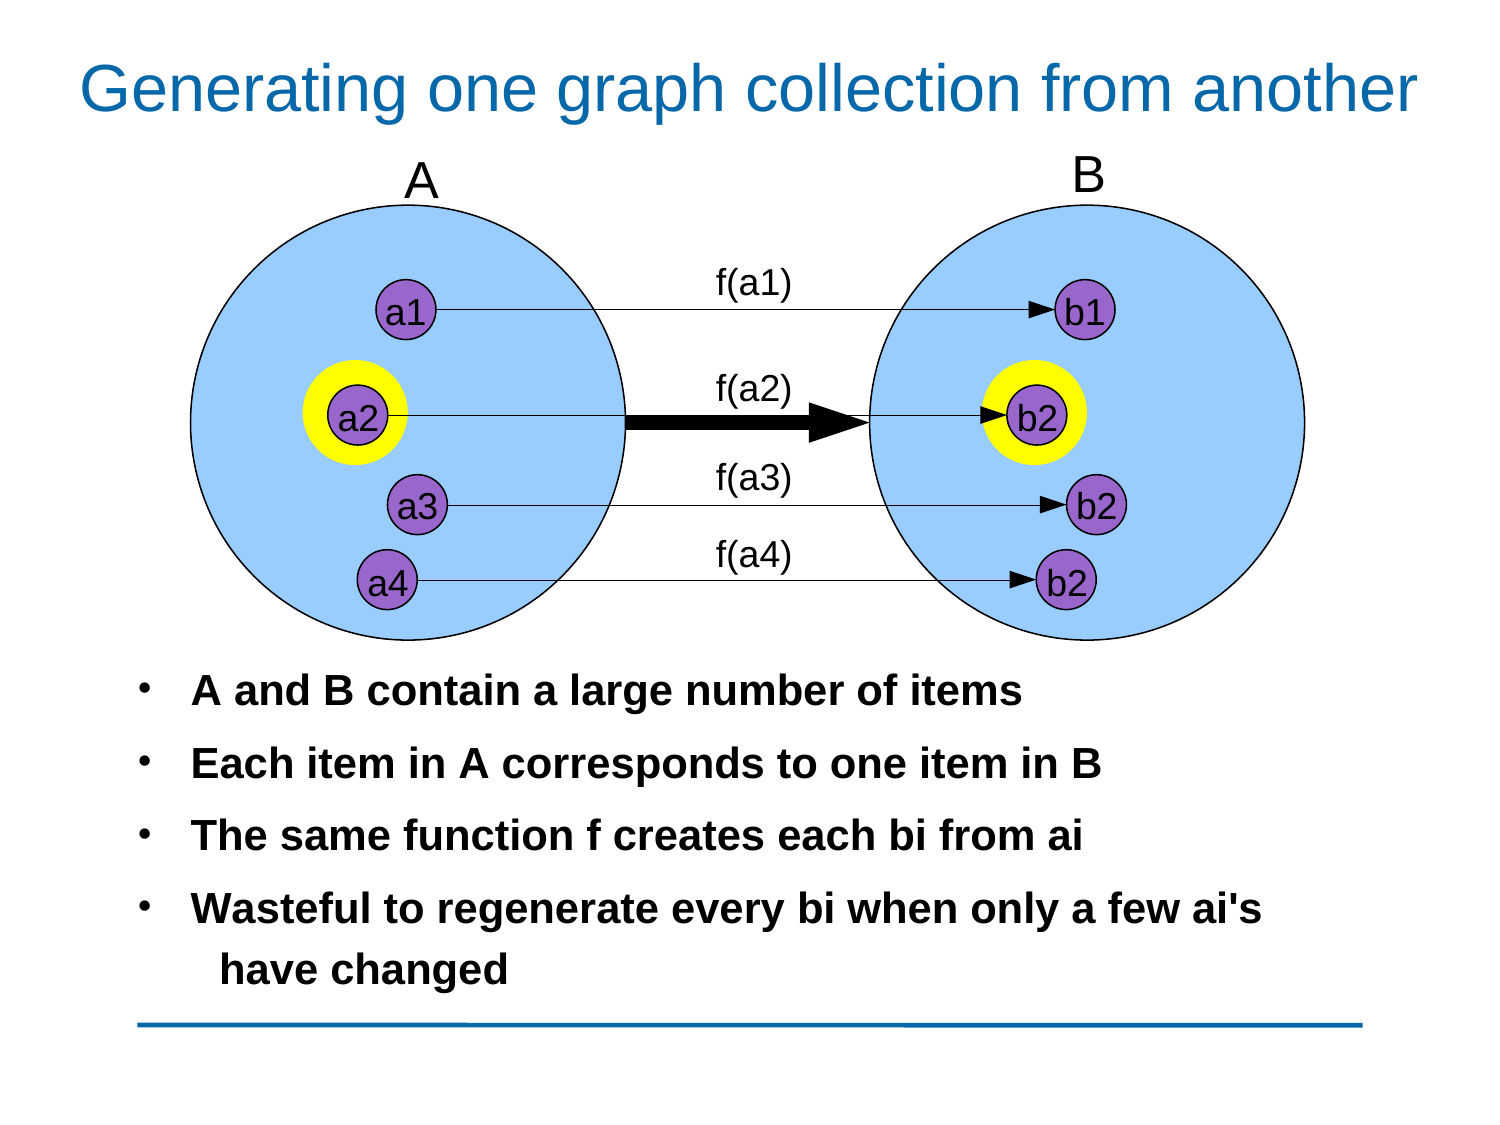

# Generating one graph collection from another
B
A
f(a1)
f(a2)
f(a3)
f(a4)
a1
b1
a2
b2
a3
b2
a4
b2
A and B contain a large number of items
Each item in A corresponds to one item in B
The same function f creates each bi from ai
Wasteful to regenerate every bi when only a few ai's have changed